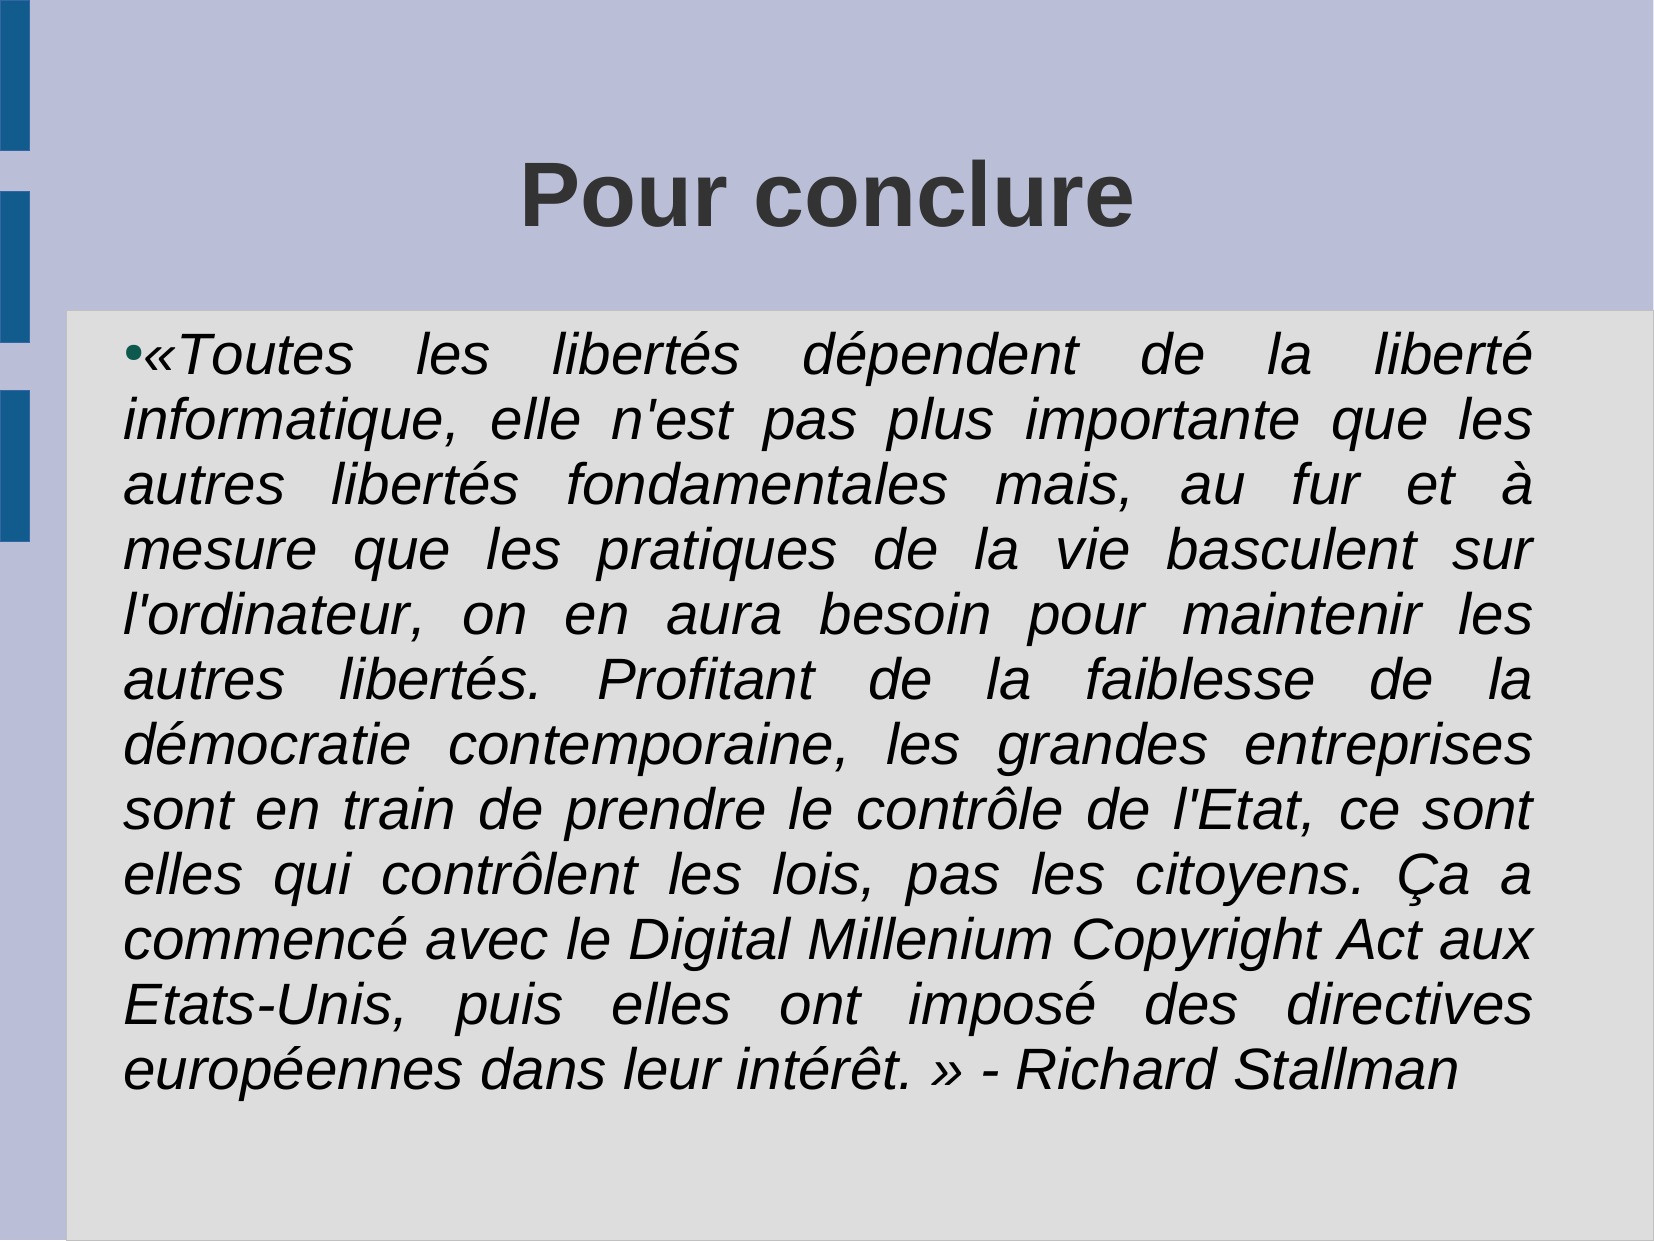

# Pour conclure
«Toutes les libertés dépendent de la liberté informatique, elle n'est pas plus importante que les autres libertés fondamentales mais, au fur et à mesure que les pratiques de la vie basculent sur l'ordinateur, on en aura besoin pour maintenir les autres libertés. Profitant de la faiblesse de la démocratie contemporaine, les grandes entreprises sont en train de prendre le contrôle de l'Etat, ce sont elles qui contrôlent les lois, pas les citoyens. Ça a commencé avec le Digital Millenium Copyright Act aux Etats-Unis, puis elles ont imposé des directives européennes dans leur intérêt. » - Richard Stallman